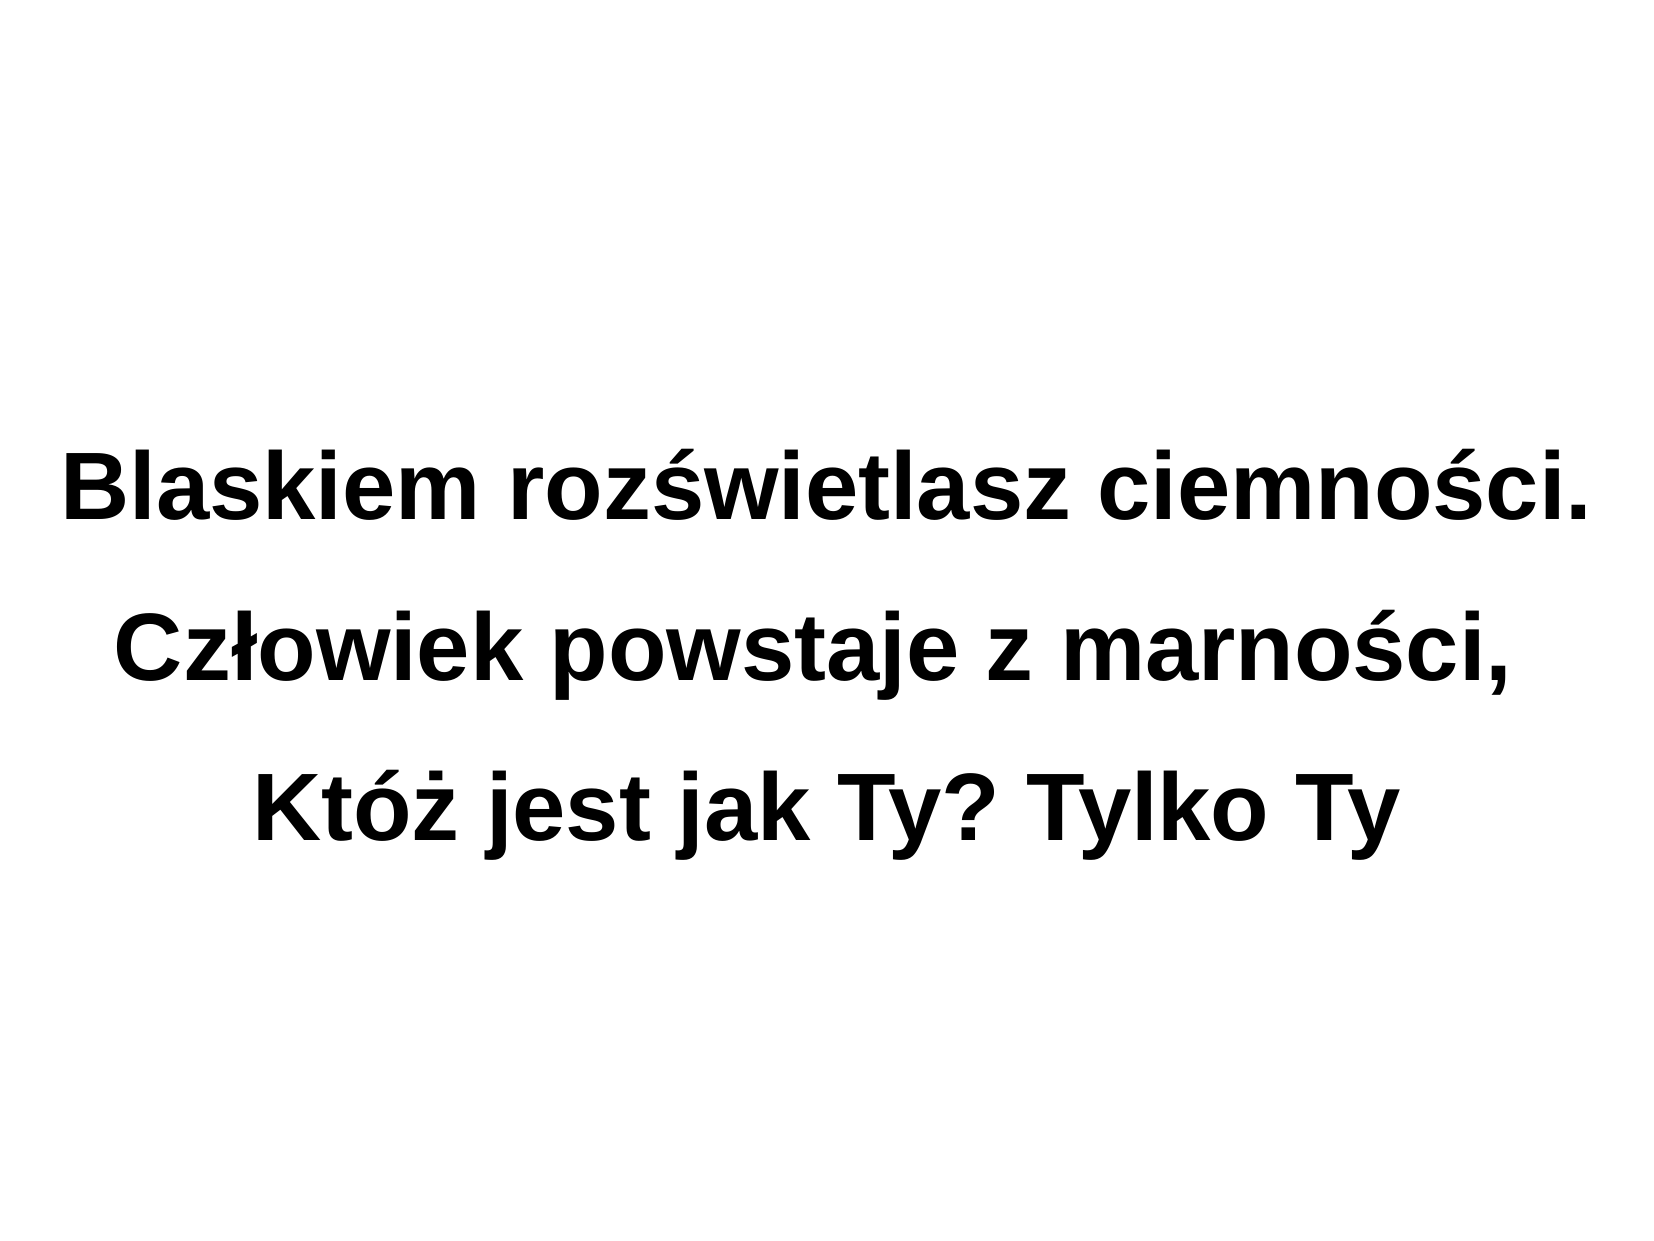

# Blaskiem rozświetlasz ciemności.
Człowiek powstaje z marności,
Któż jest jak Ty? Tylko Ty